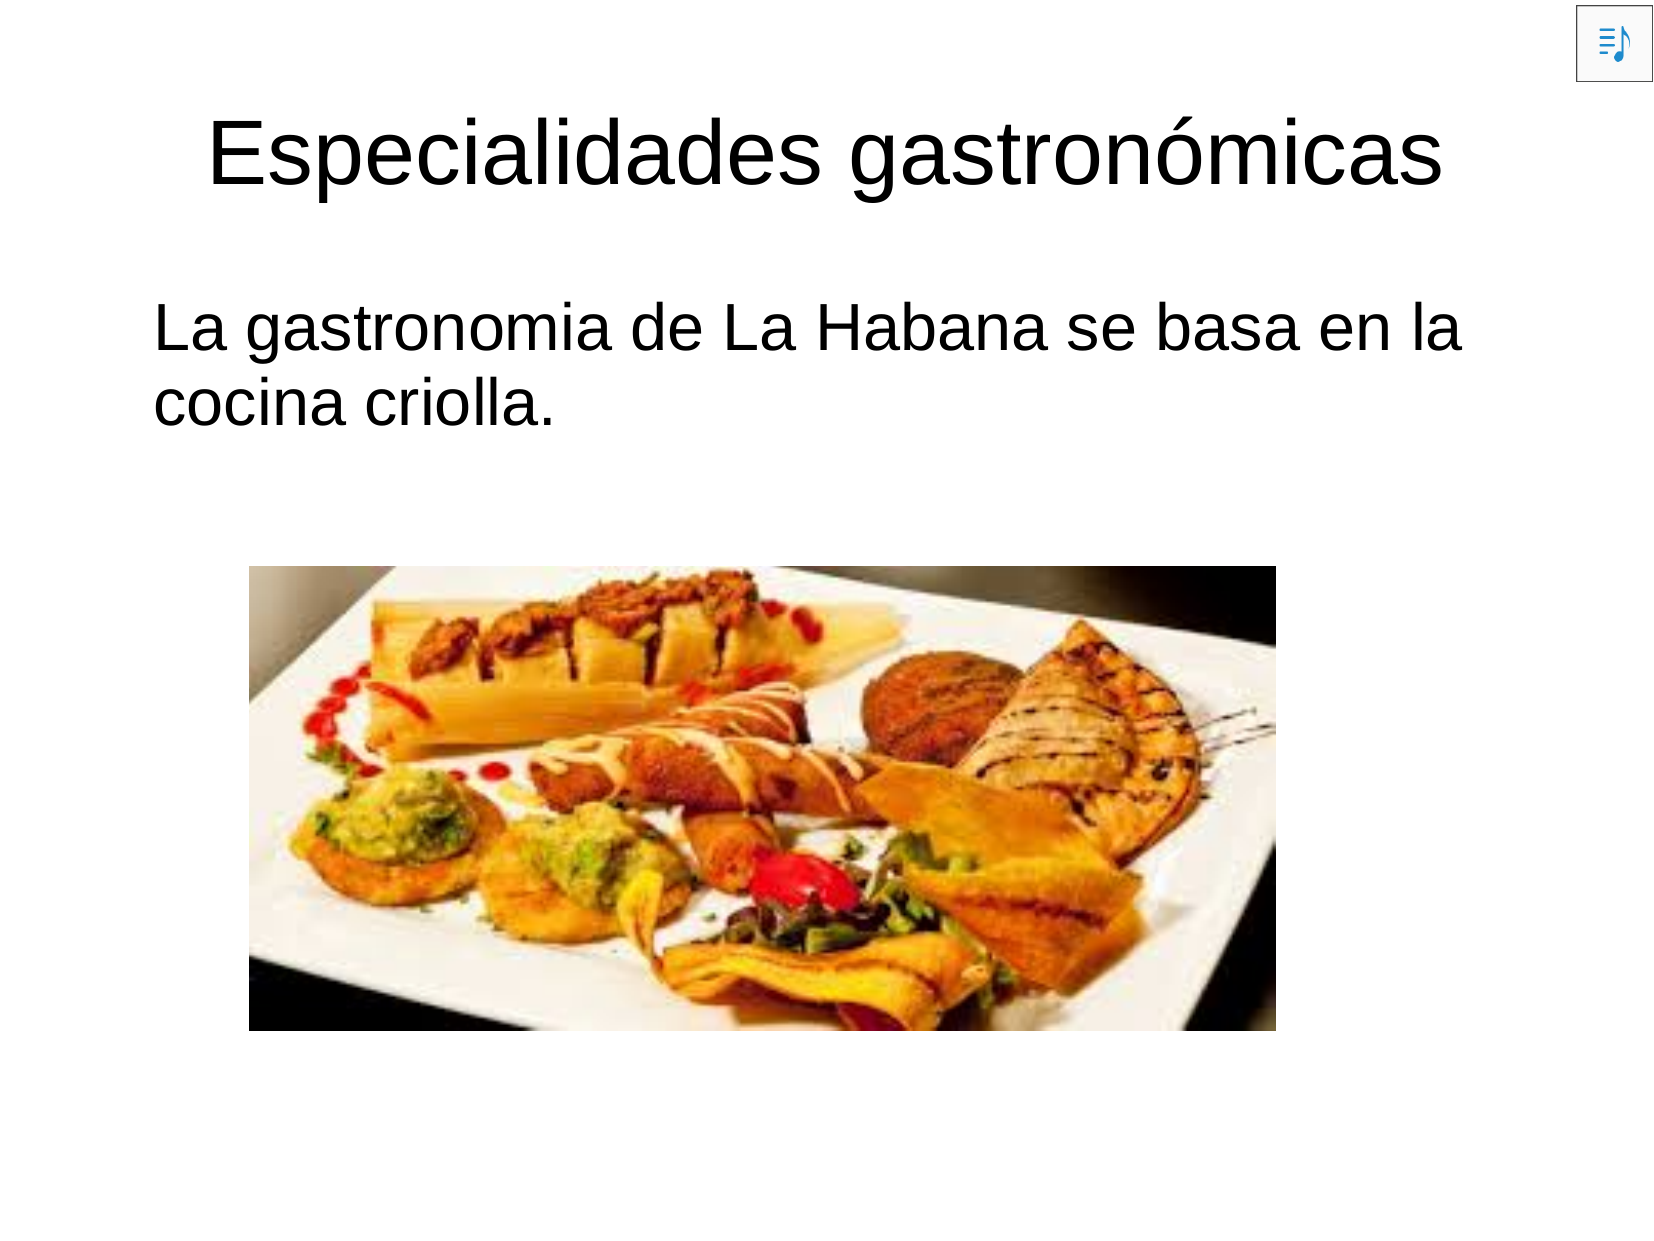

# Especialidades gastronómicas
La gastronomia de La Habana se basa en la cocina criolla.